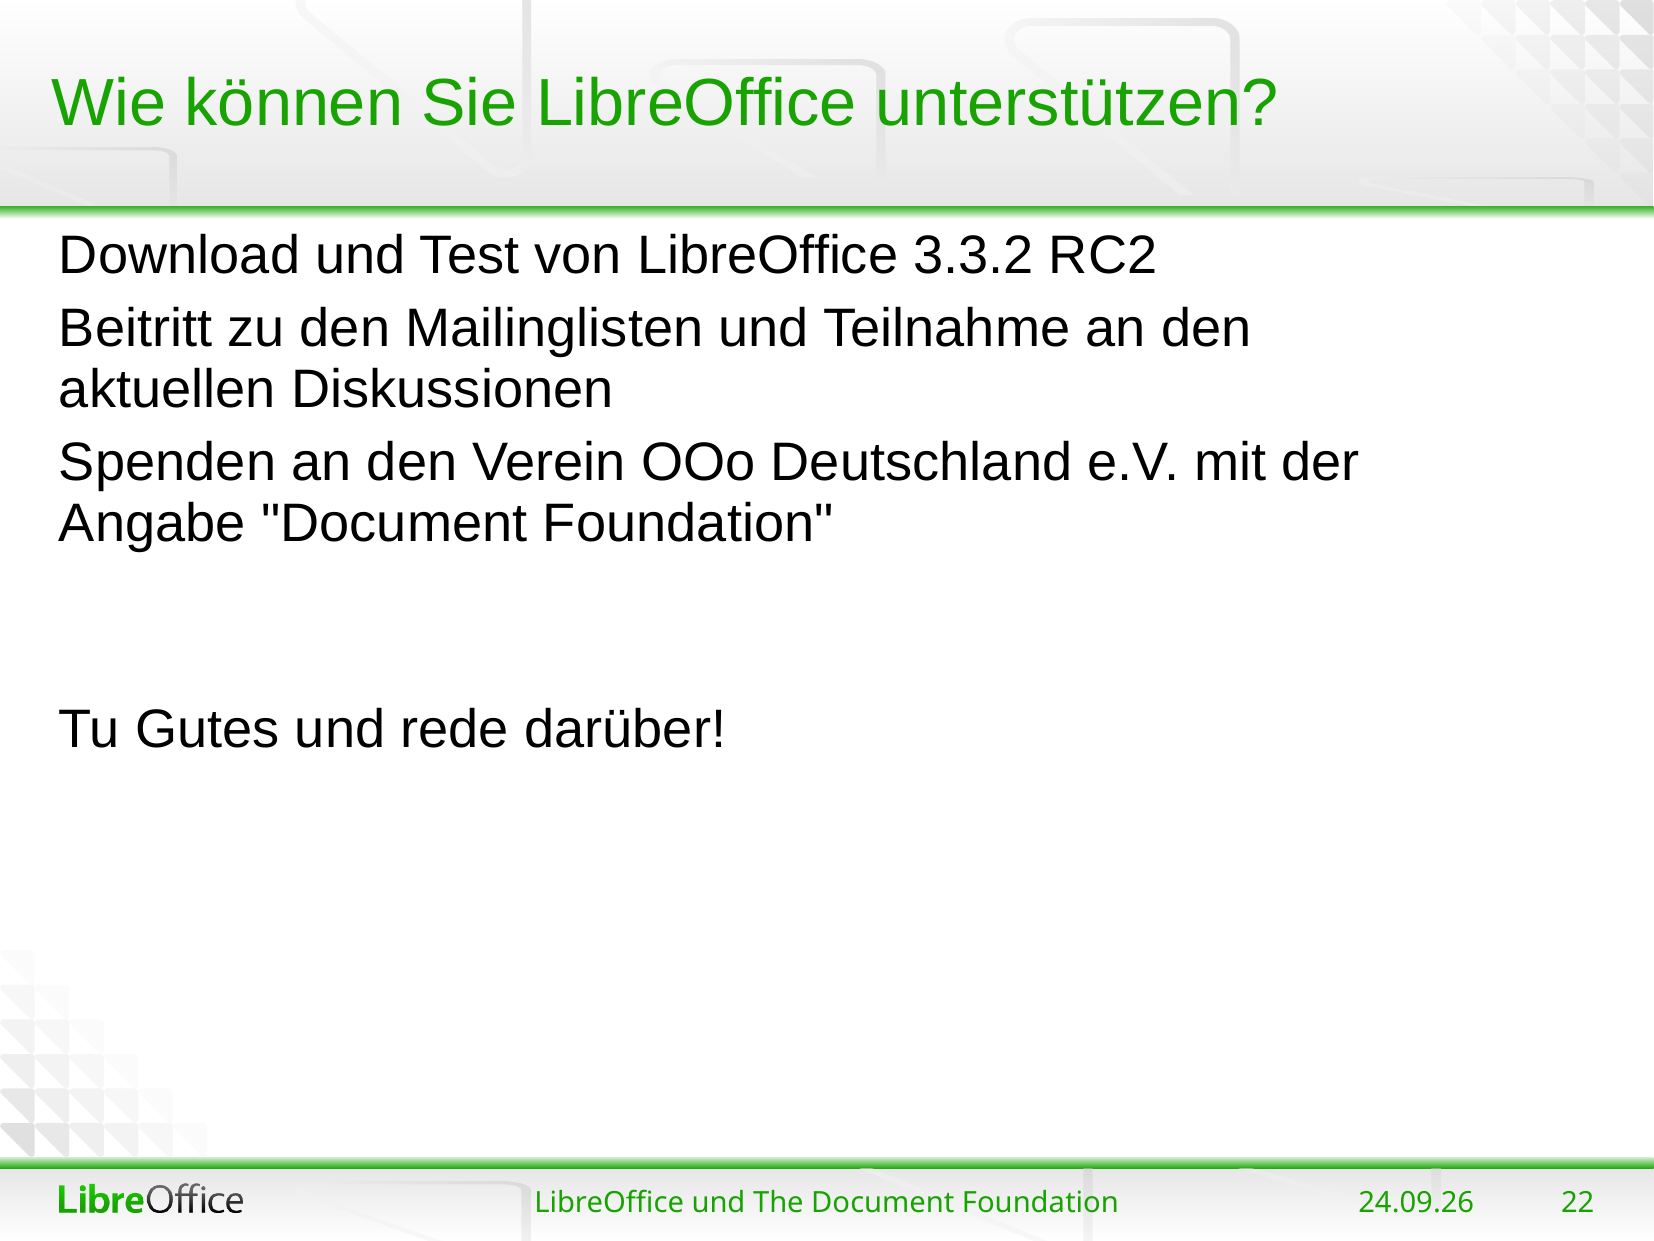

# Wie können Sie LibreOffice unterstützen?
Download und Test von LibreOffice 3.3.2 RC2
Beitritt zu den Mailinglisten und Teilnahme an den aktuellen Diskussionen
Spenden an den Verein OOo Deutschland e.V. mit der Angabe "Document Foundation"
Tu Gutes und rede darüber!
LibreOffice und The Document Foundation
22